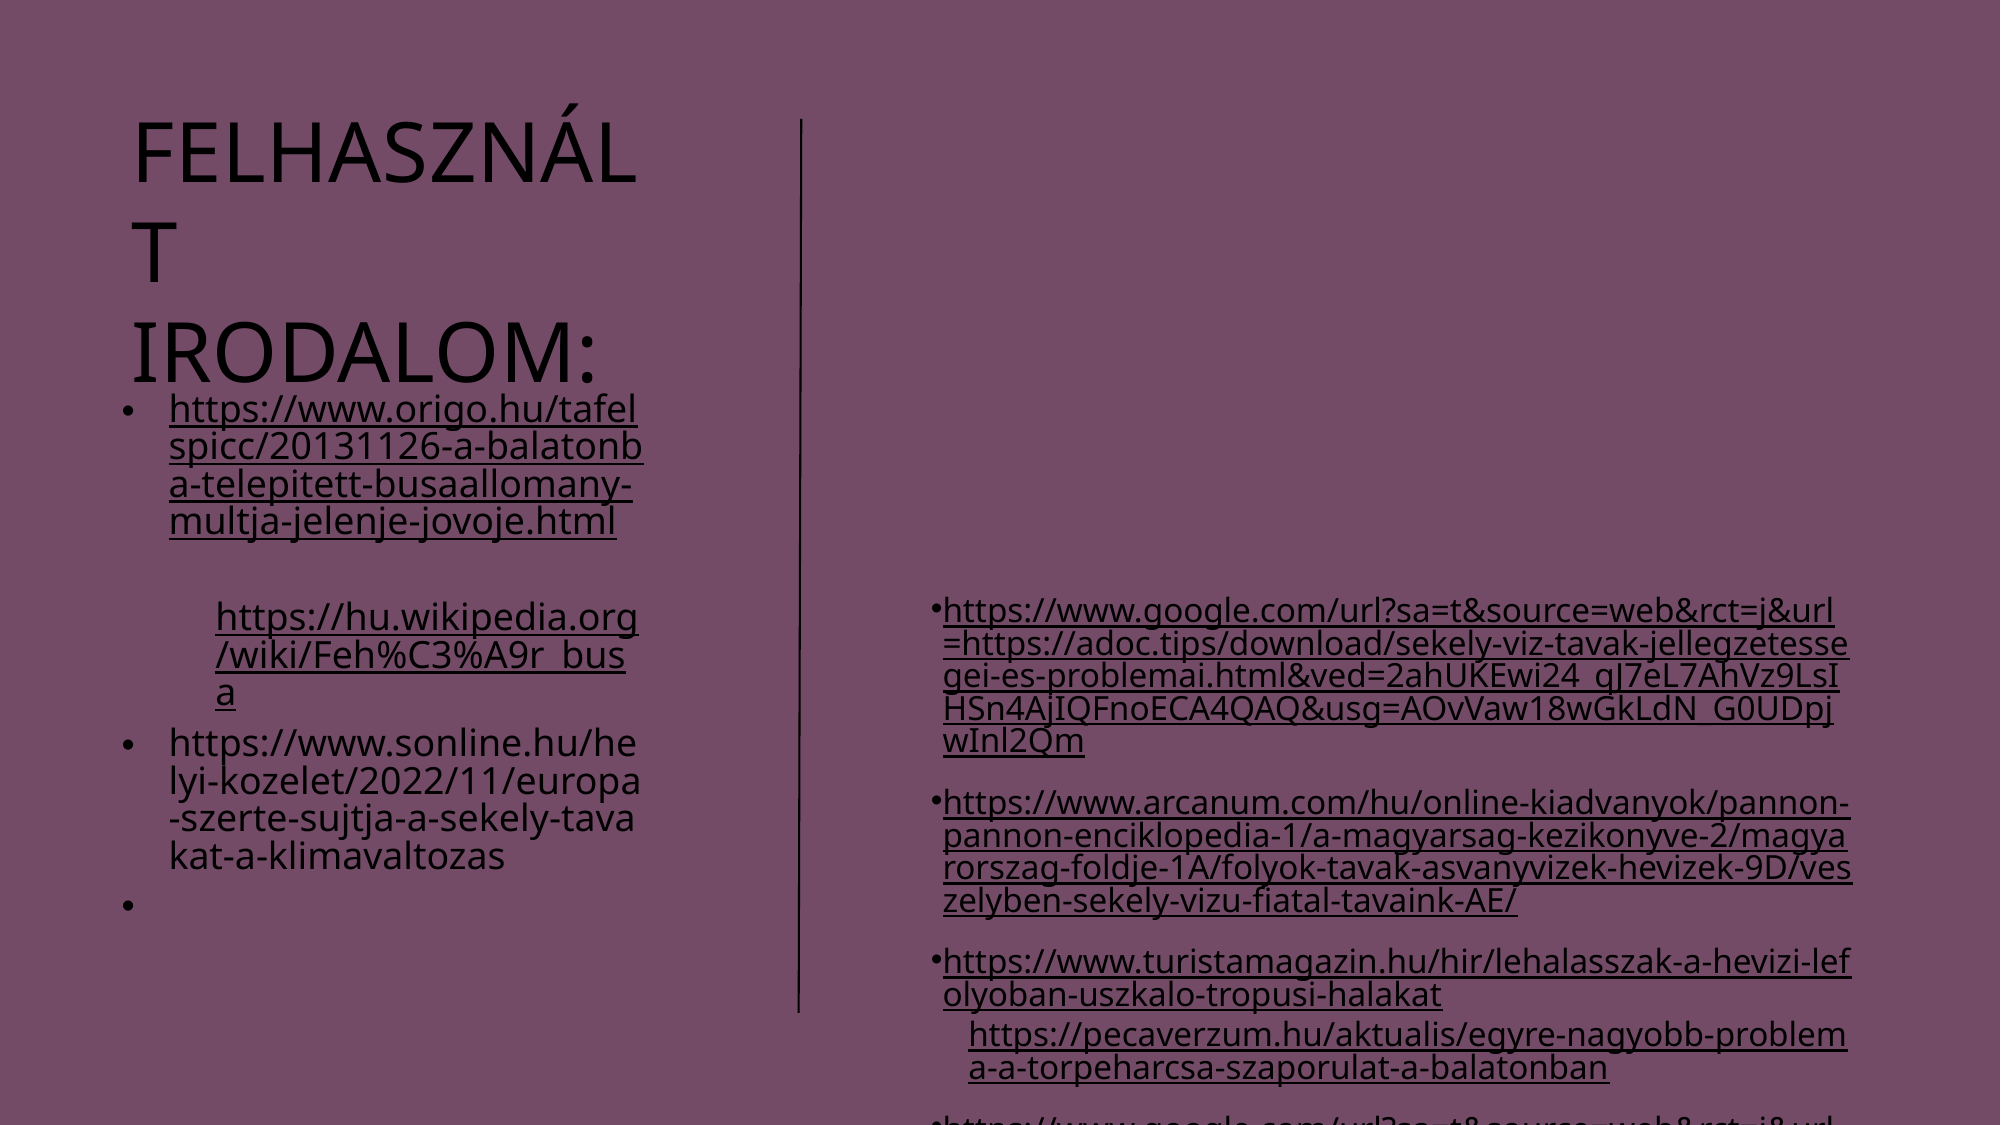

# FElhasznált irodalom:
https://www.google.com/url?sa=t&source=web&rct=j&url=https://adoc.tips/download/sekely-viz-tavak-jellegzetessegei-es-problemai.html&ved=2ahUKEwi24_qJ7eL7AhVz9LsIHSn4AjIQFnoECA4QAQ&usg=AOvVaw18wGkLdN_G0UDpjwInl2Qm
https://www.arcanum.com/hu/online-kiadvanyok/pannon-pannon-enciklopedia-1/a-magyarsag-kezikonyve-2/magyarorszag-foldje-1A/folyok-tavak-asvanyvizek-hevizek-9D/veszelyben-sekely-vizu-fiatal-tavaink-AE/
https://www.turistamagazin.hu/hir/lehalasszak-a-hevizi-lefolyoban-uszkalo-tropusi-halakathttps://pecaverzum.hu/aktualis/egyre-nagyobb-problema-a-torpeharcsa-szaporulat-a-balatonban
https://www.google.com/url?sa=t&source=web&rct=j&url=https://nyito.mohosz.hu/index.php/letoltesek%3Fdownload%3D32:tananyag&ved=2ahUKEwjJycebper7AhUEqYsKHXKABHEQFnoECBkQAQ&usg=AOvVaw12VJm5F_DyYt5uG7uds-47
https://www.origo.hu/tafelspicc/20131126-a-balatonba-telepitett-busaallomany-multja-jelenje-jovoje.html https://hu.wikipedia.org/wiki/Feh%C3%A9r_busa
https://www.sonline.hu/helyi-kozelet/2022/11/europa-szerte-sujtja-a-sekely-tavakat-a-klimavaltozas